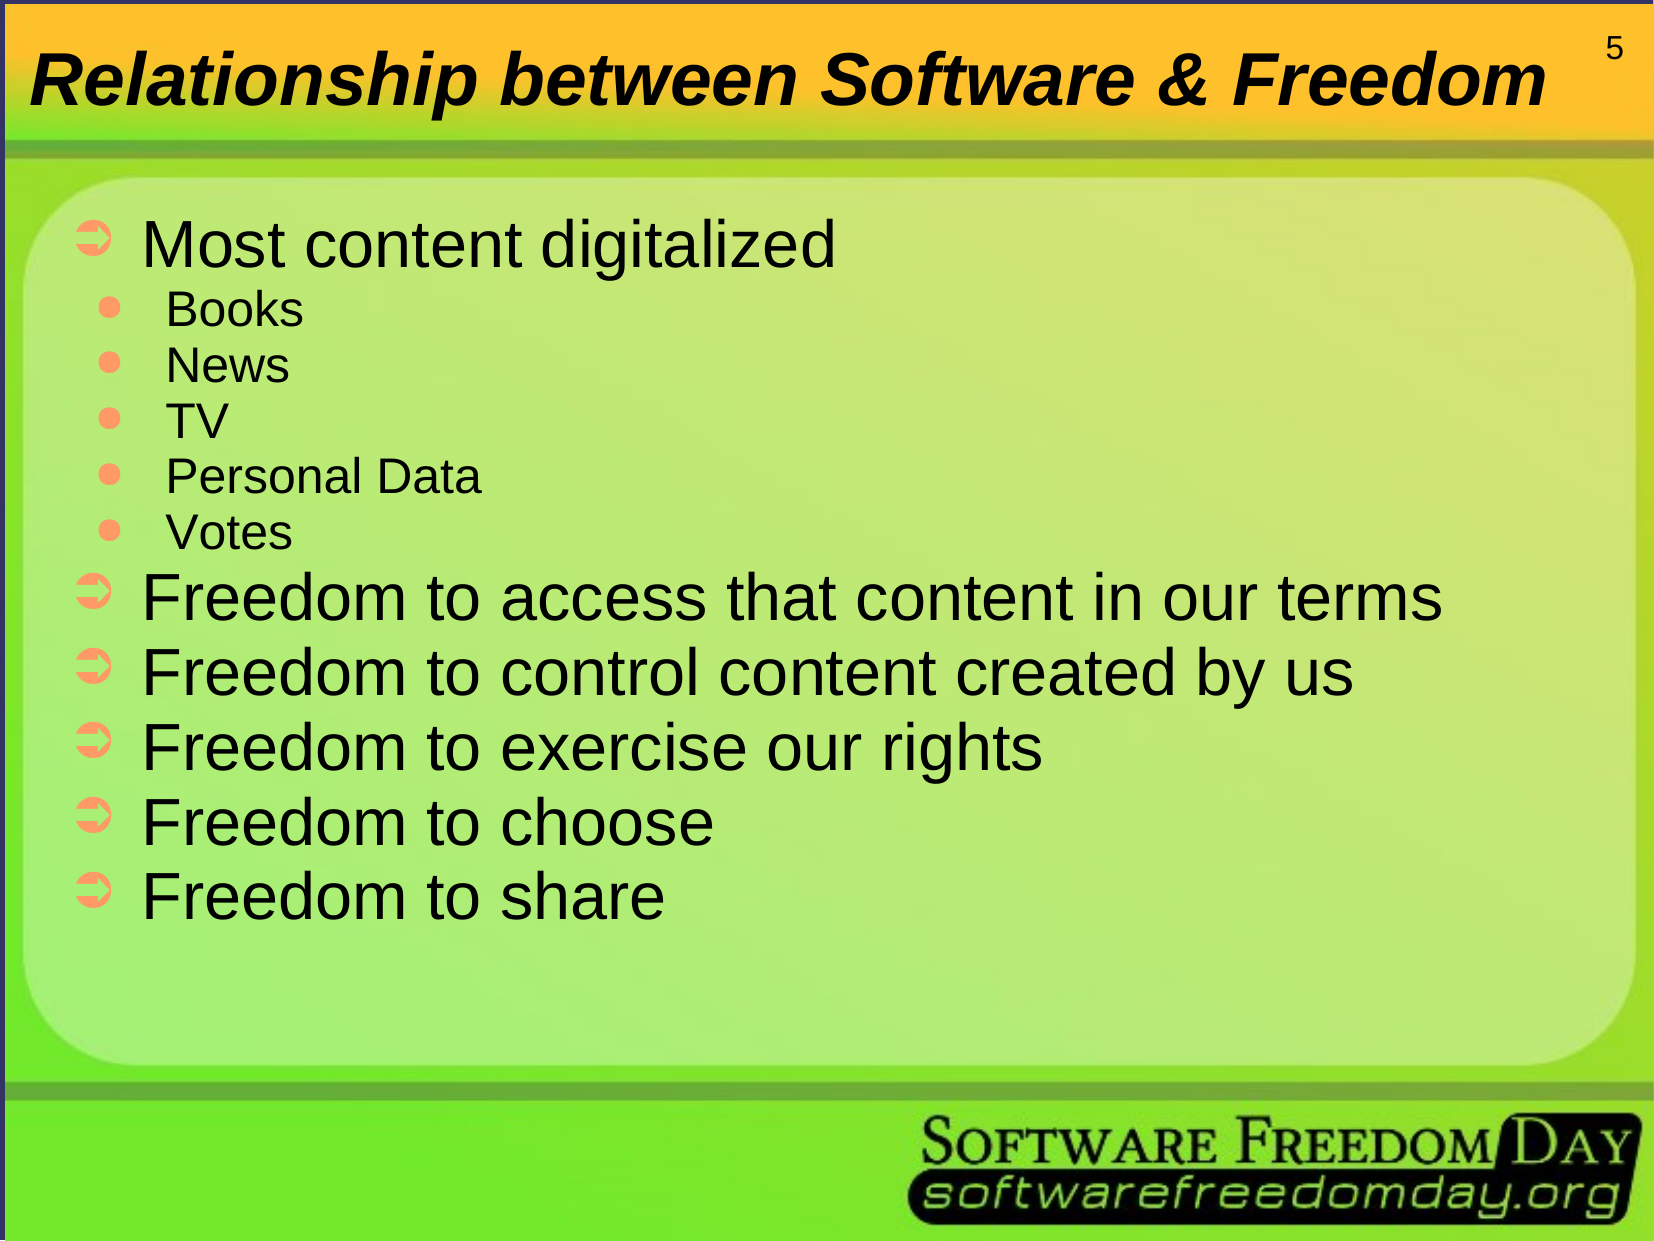

# Relationship between Software & Freedom
Most content digitalized
Books
News
TV
Personal Data
Votes
Freedom to access that content in our terms
Freedom to control content created by us
Freedom to exercise our rights
Freedom to choose
Freedom to share